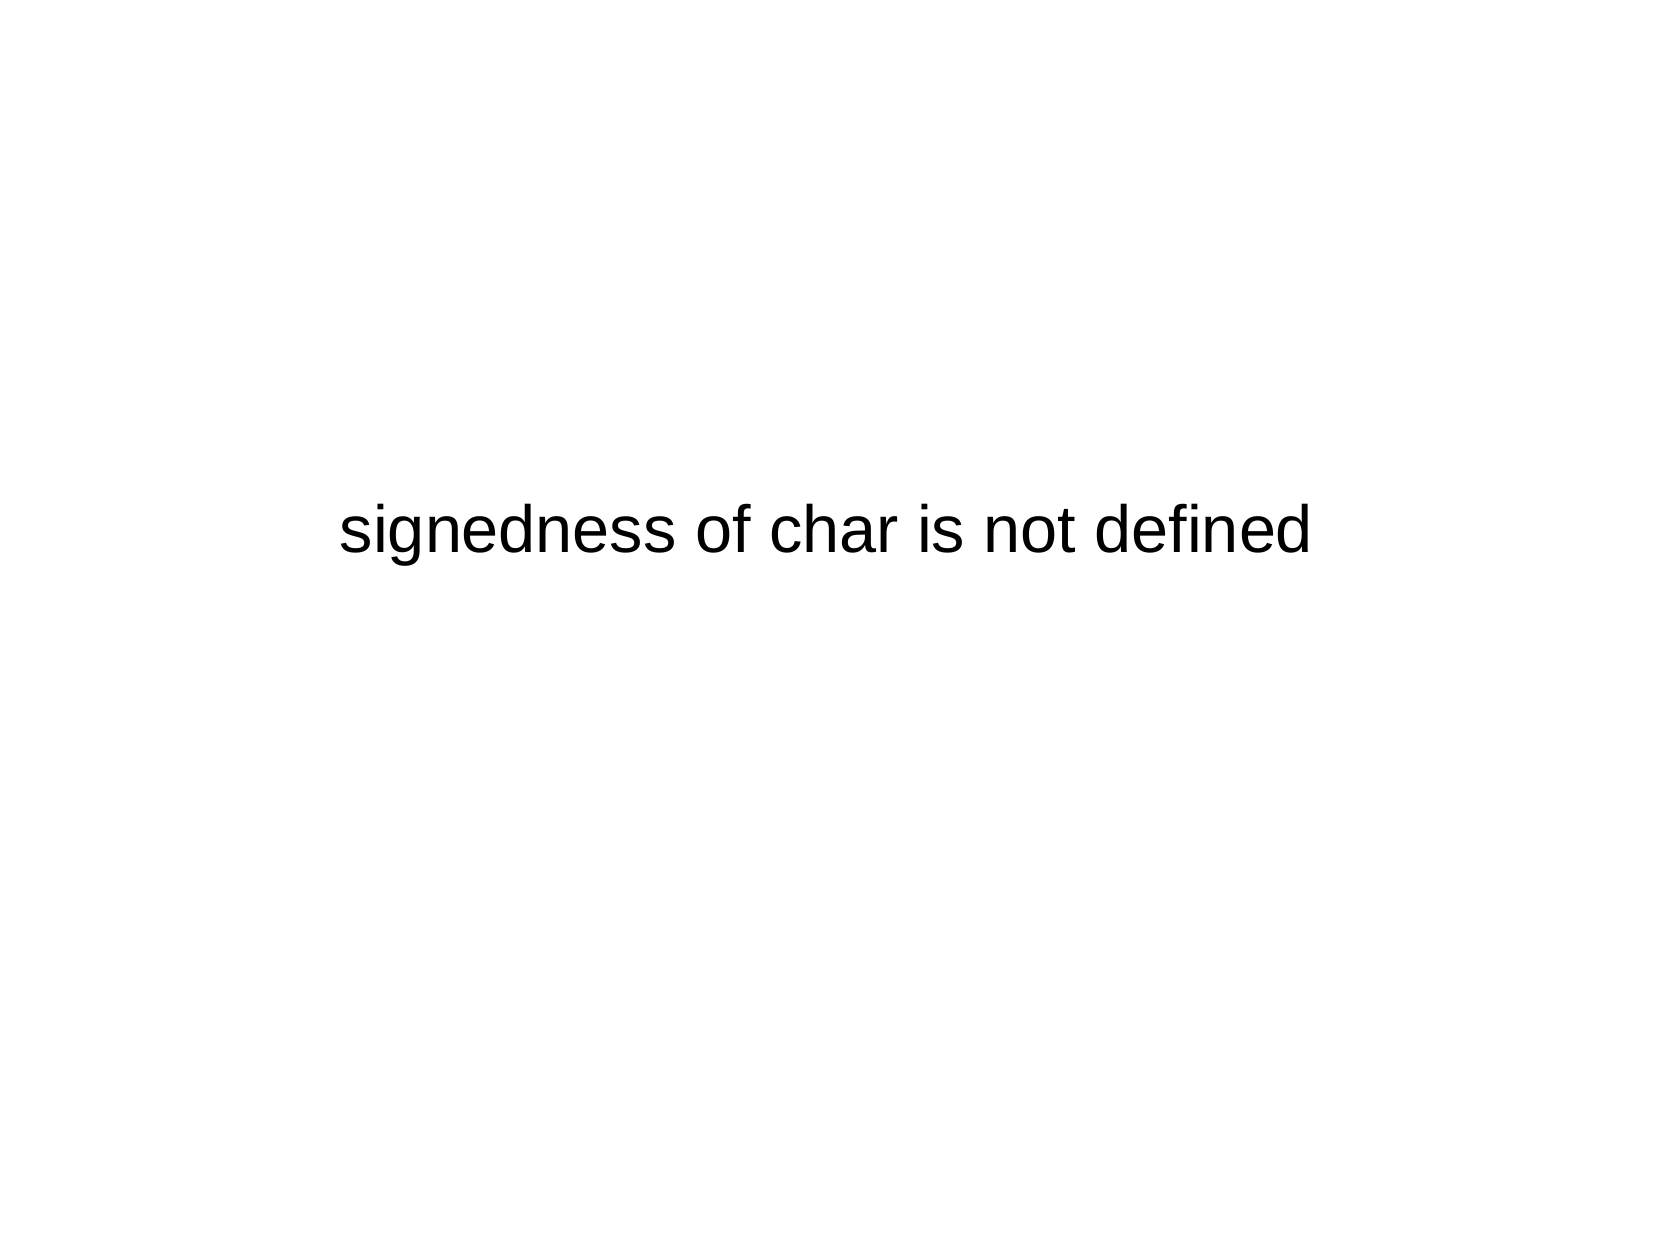

# signedness of char is not defined